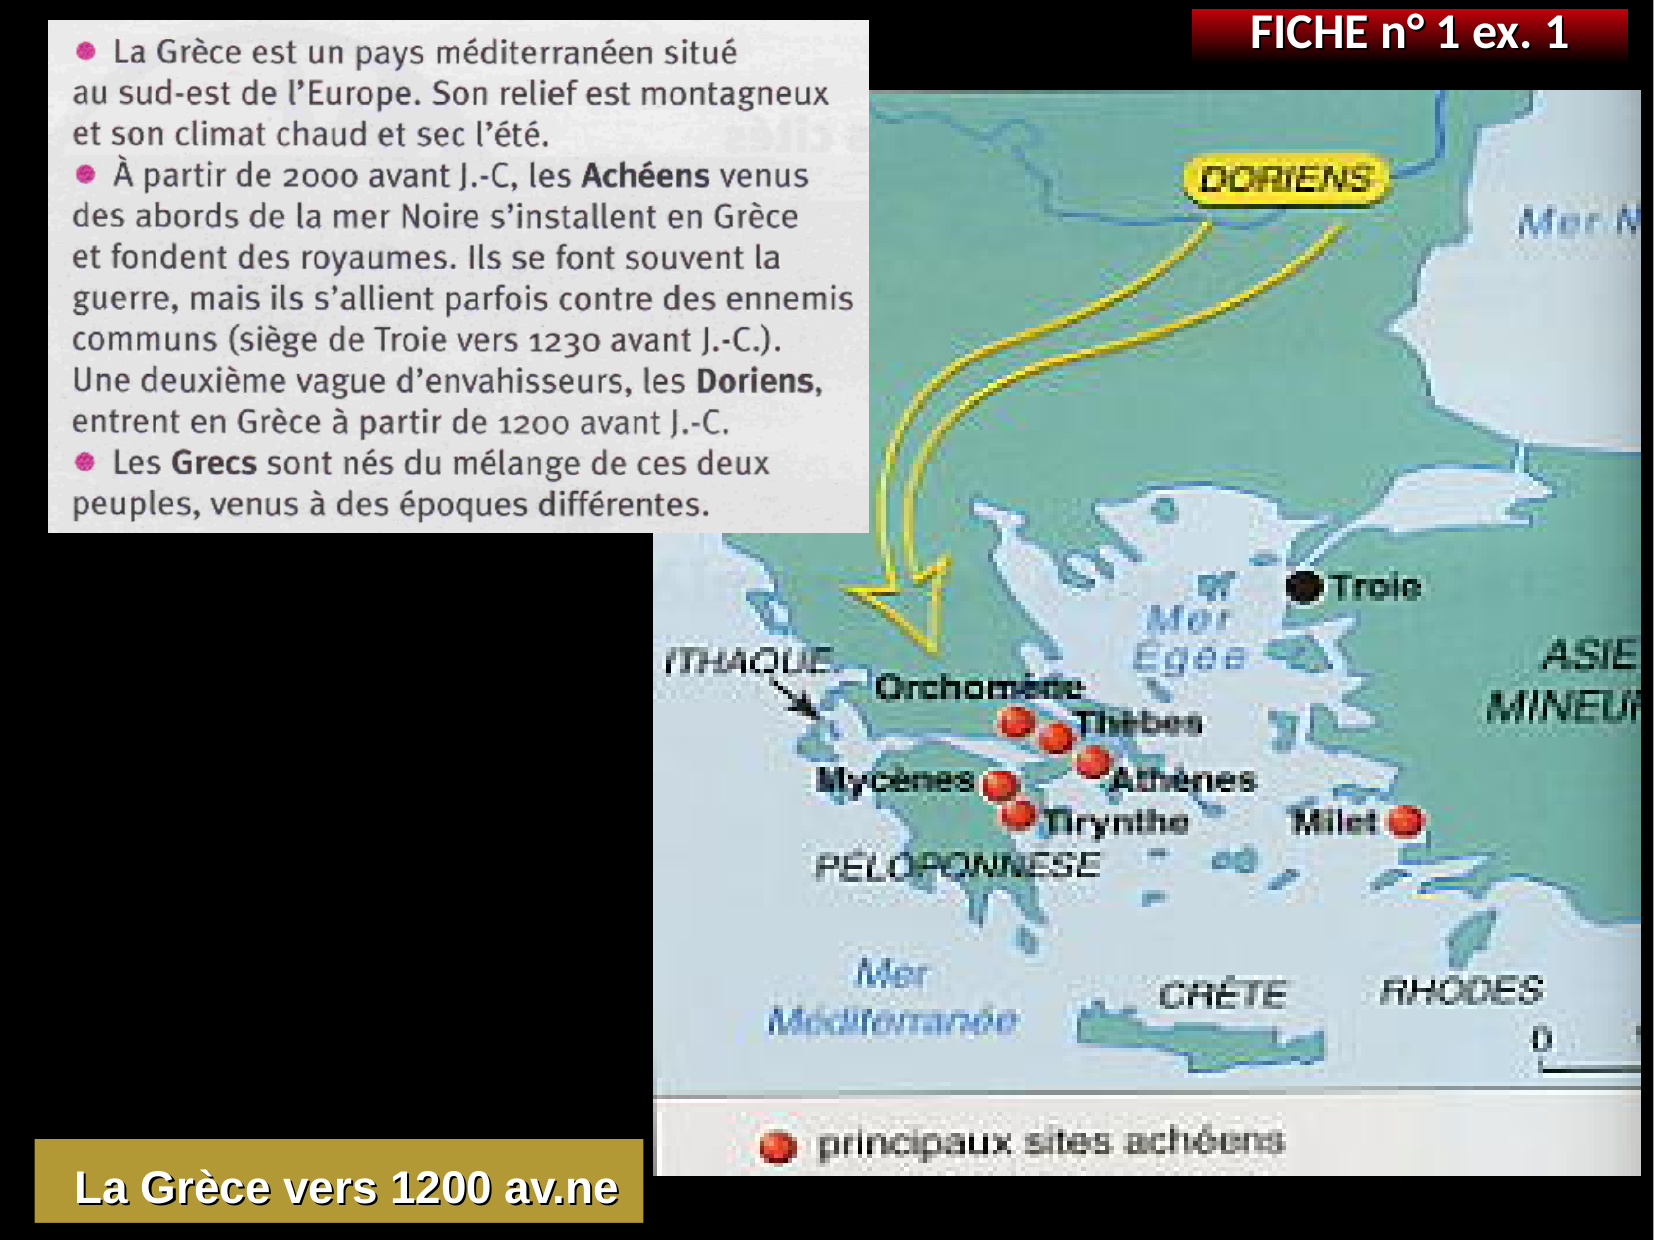

FICHE n° 1 ex. 1
La Grèce vers 1200 av.ne